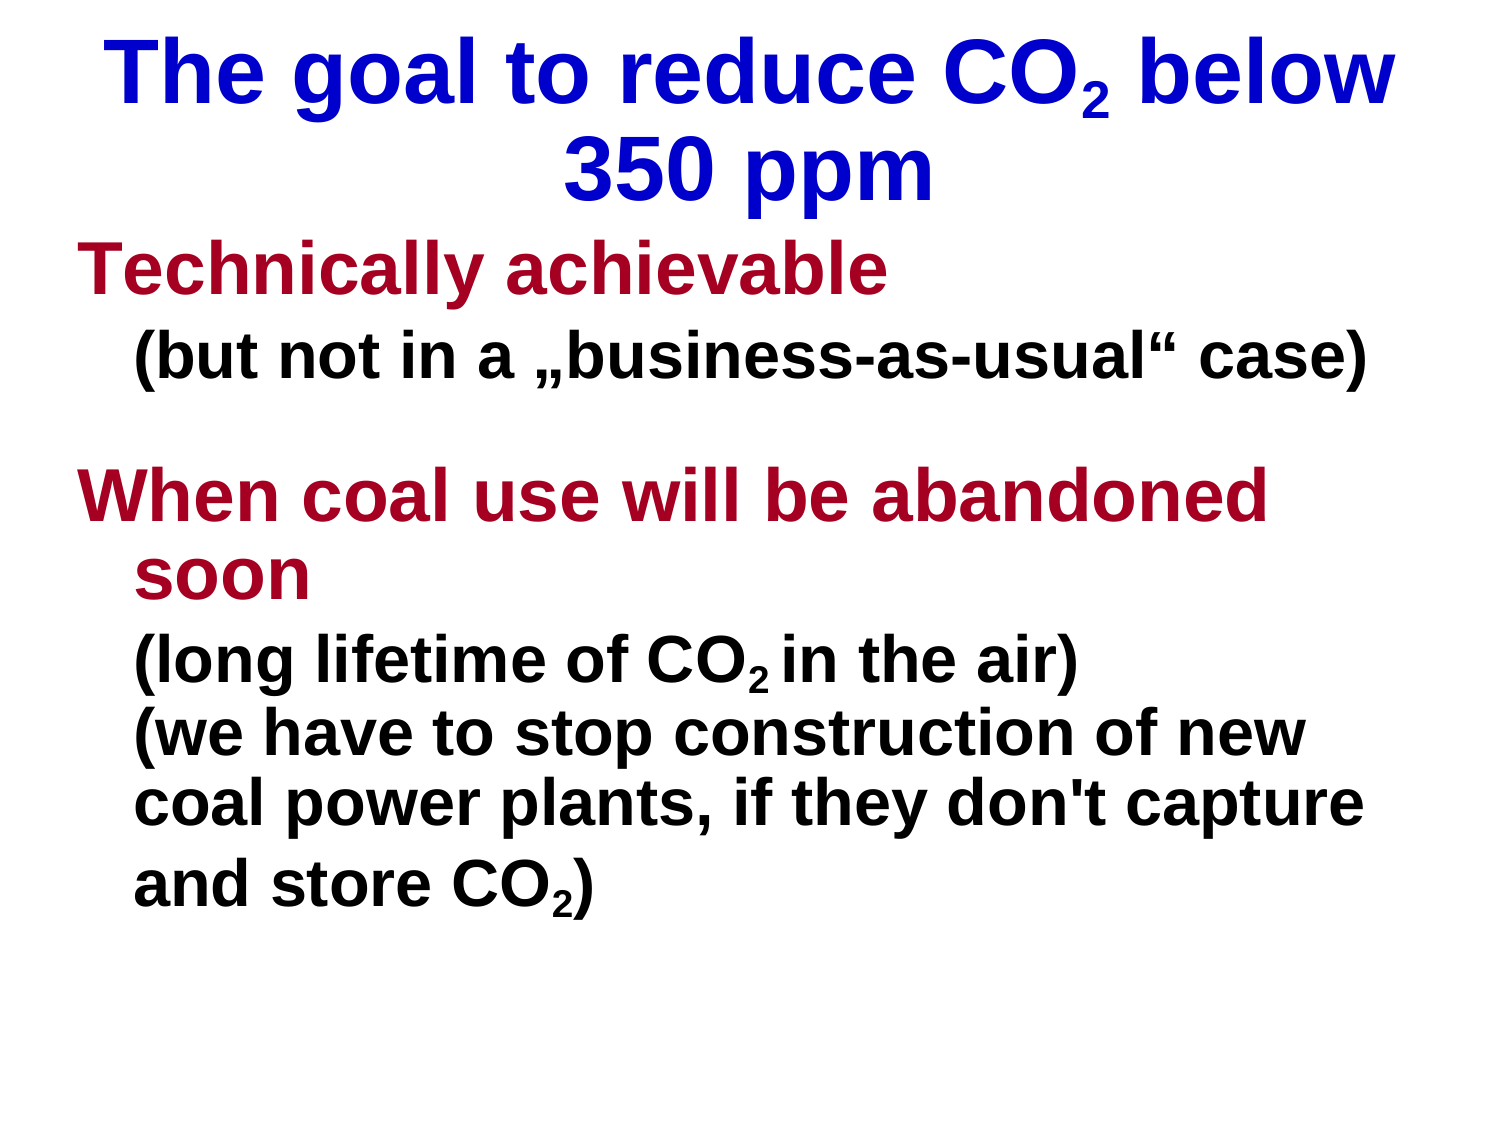

# The goal to reduce CO2 below 350 ppm
Technically achievable
	(but not in a „business-as-usual“ case)‏
When coal use will be abandoned soon
	(long lifetime of CO2 in the air)‏
	(we have to stop construction of new coal power plants, if they don't capture and store CO2)‏